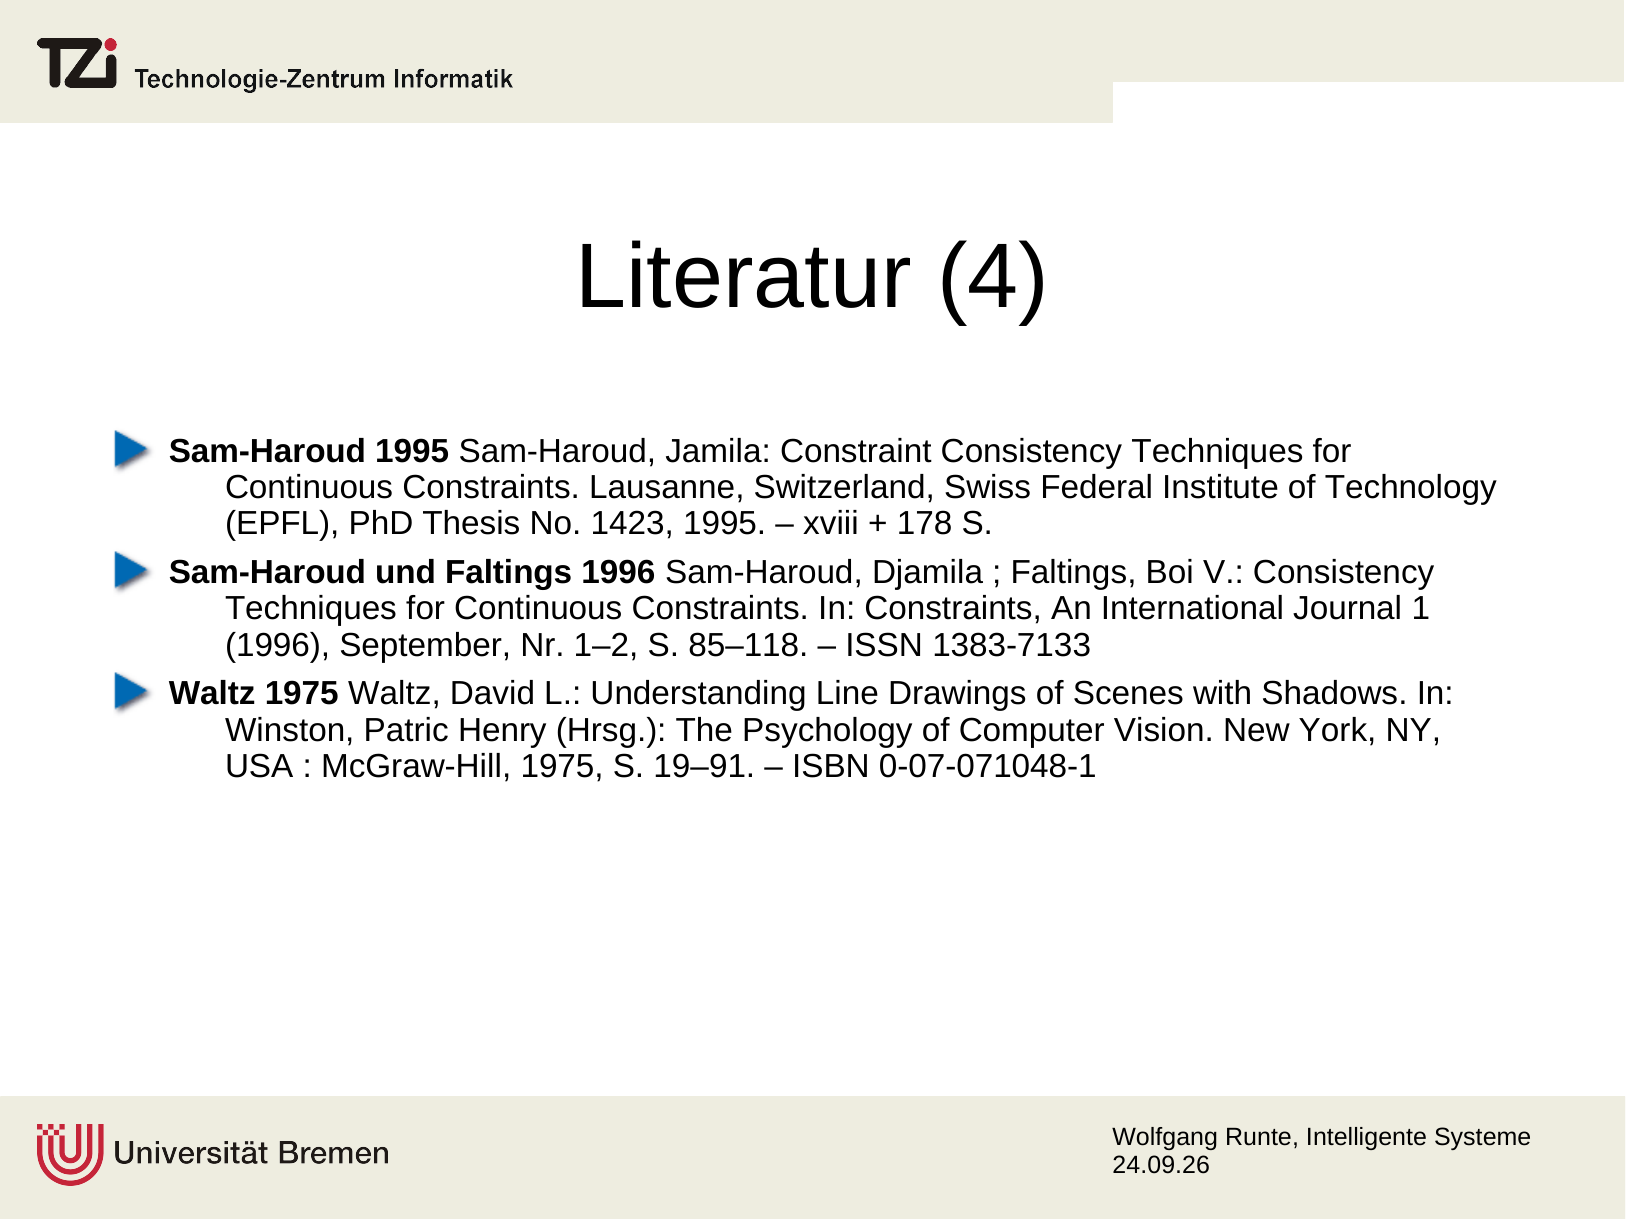

# Literatur (4)
Sam-Haroud 1995 Sam-Haroud, Jamila: Constraint Consistency Techniques for Continuous Constraints. Lausanne, Switzerland, Swiss Federal Institute of Technology (EPFL), PhD Thesis No. 1423, 1995. – xviii + 178 S.
Sam-Haroud und Faltings 1996 Sam-Haroud, Djamila ; Faltings, Boi V.: Consistency Techniques for Continuous Constraints. In: Constraints, An International Journal 1 (1996), September, Nr. 1–2, S. 85–118. – ISSN 1383-7133
Waltz 1975 Waltz, David L.: Understanding Line Drawings of Scenes with Shadows. In: Winston, Patric Henry (Hrsg.): The Psychology of Computer Vision. New York, NY, USA : McGraw-Hill, 1975, S. 19–91. – ISBN 0-07-071048-1